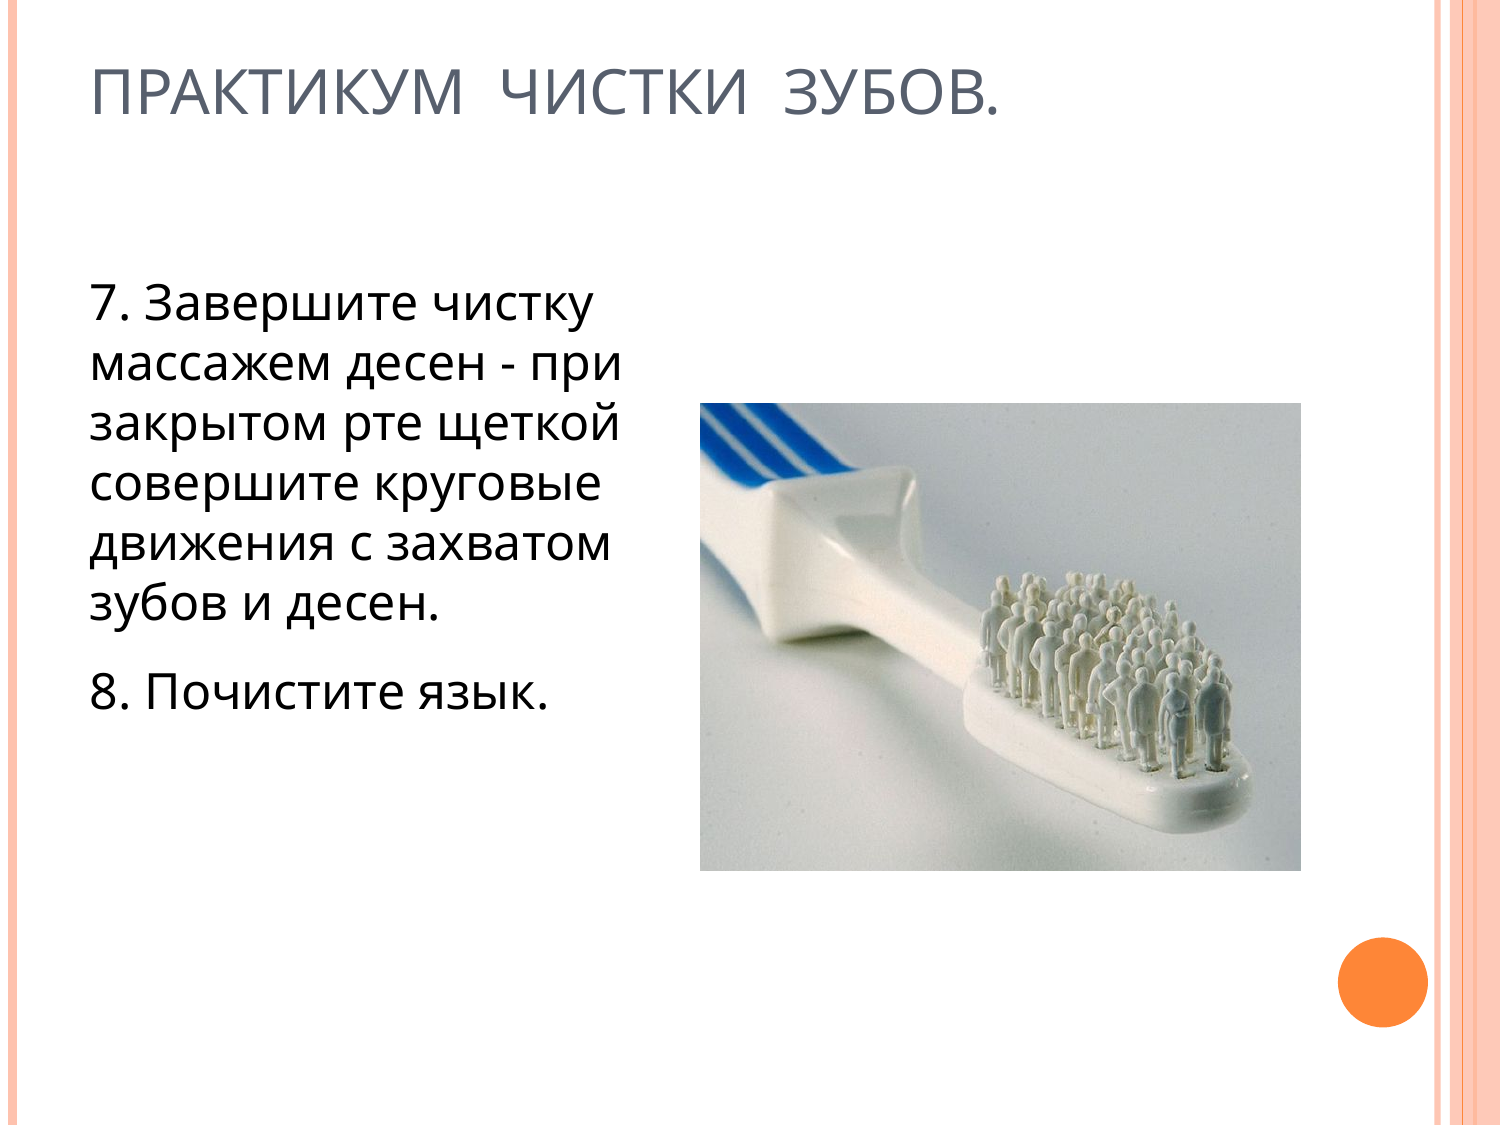

# ПРАКТИКУМ ЧИСТКИ ЗУБОВ.
7. Завершите чистку массажем десен - при закрытом рте щеткой совершите круговые движения с захватом зубов и десен.
8. Почистите язык.